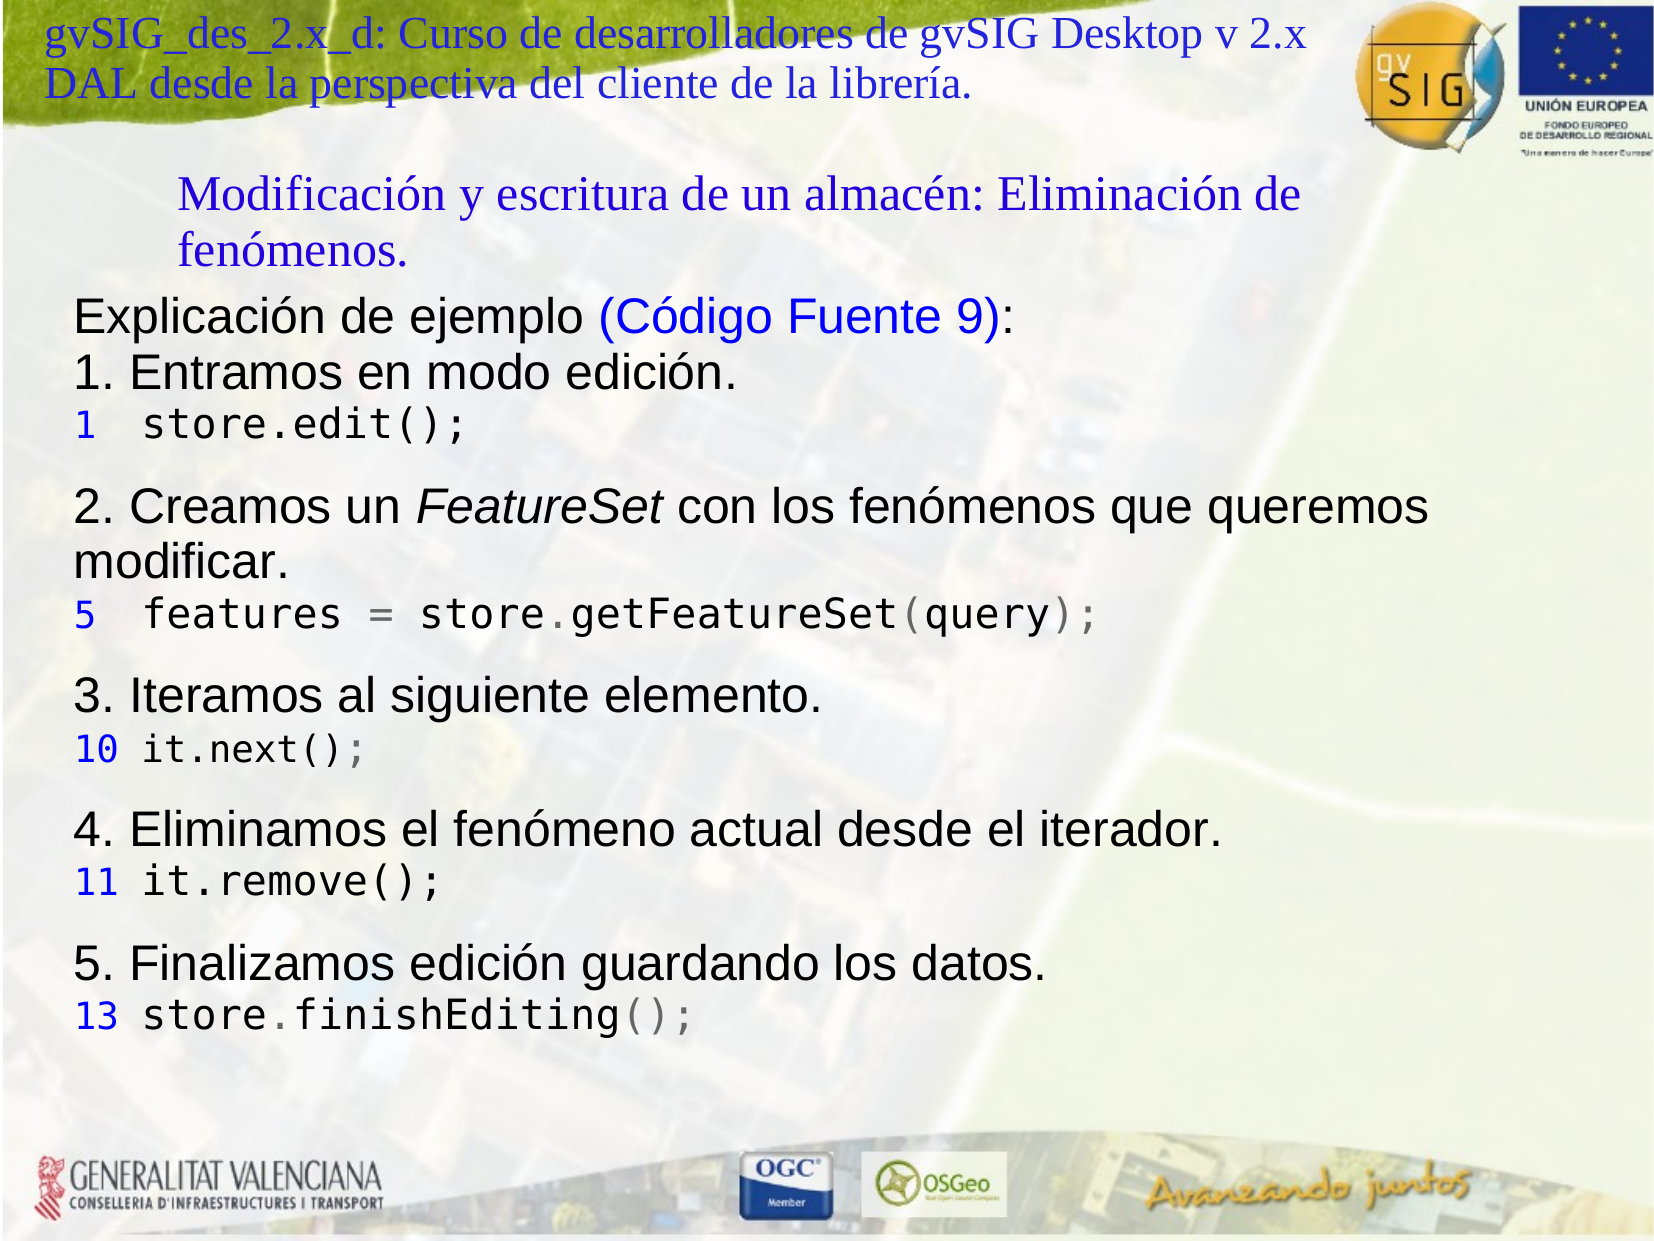

# Modificación y escritura de un almacén: Eliminación de fenómenos.
Explicación de ejemplo (Código Fuente 9):
1. Entramos en modo edición.
1 store.edit();
2. Creamos un FeatureSet con los fenómenos que queremos modificar.
5 features = store.getFeatureSet(query);
3. Iteramos al siguiente elemento.
10 it.next();
4. Eliminamos el fenómeno actual desde el iterador.
11 it.remove();
5. Finalizamos edición guardando los datos.
13 store.finishEditing();